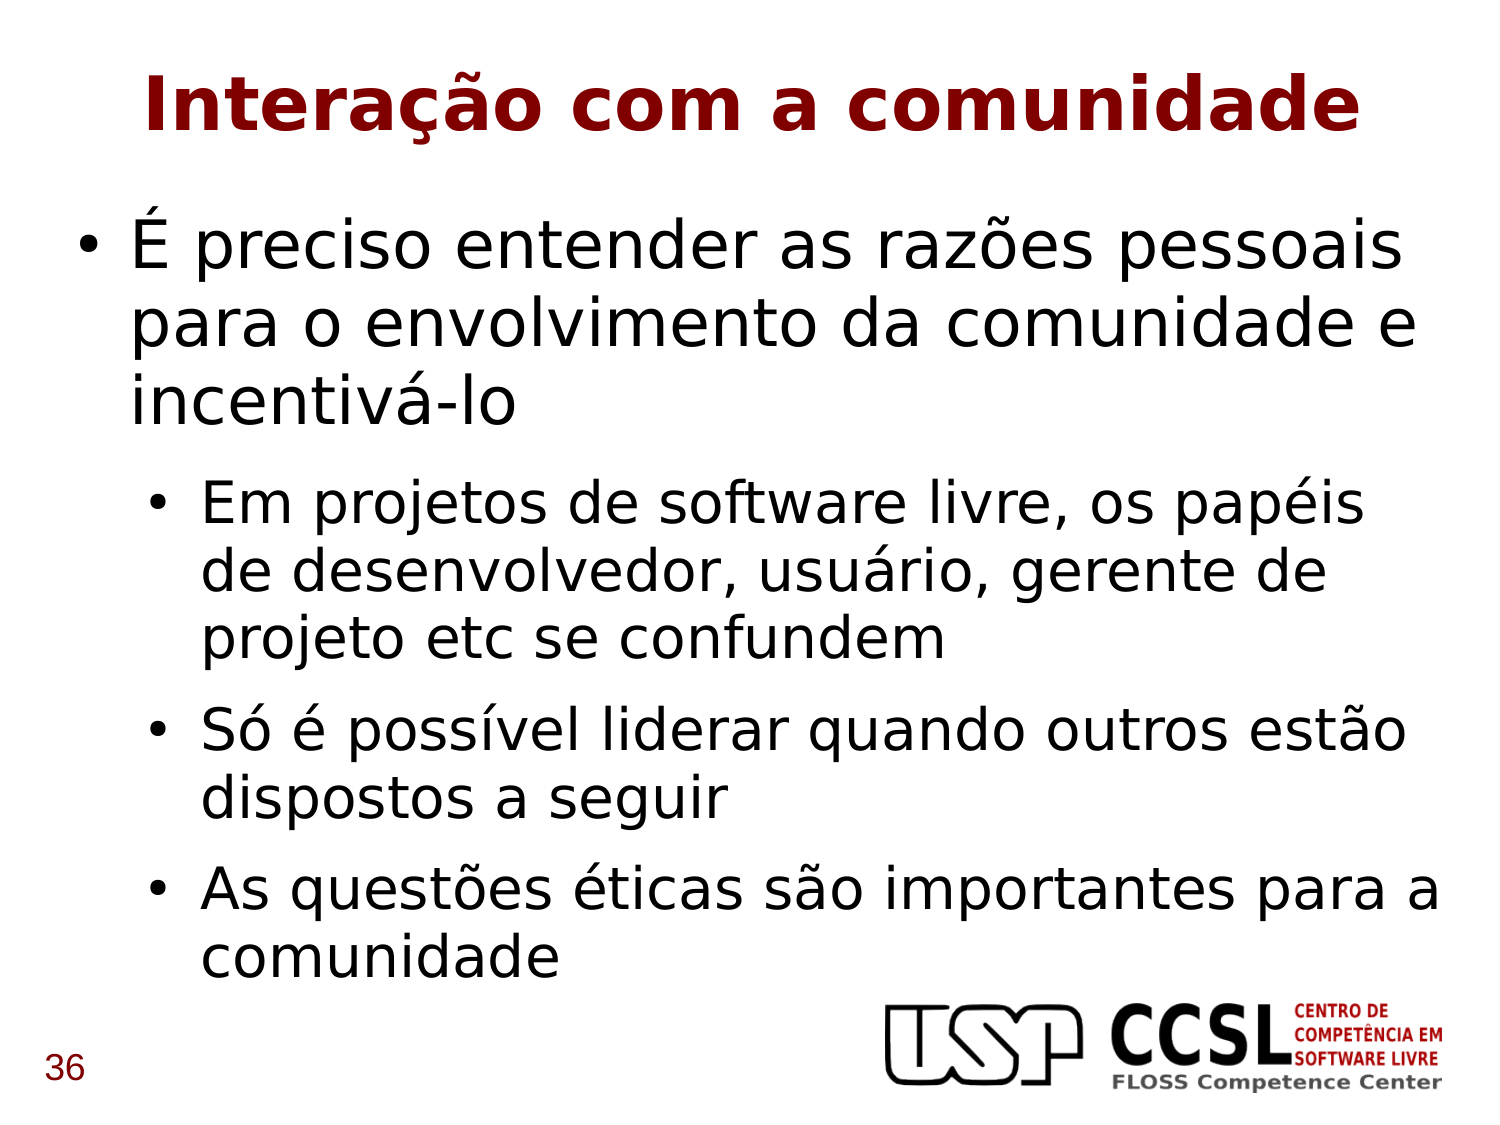

# Interação com a comunidade
É preciso entender as razões pessoais para o envolvimento da comunidade e incentivá-lo
Em projetos de software livre, os papéis de desenvolvedor, usuário, gerente de projeto etc se confundem
Só é possível liderar quando outros estão dispostos a seguir
As questões éticas são importantes para a comunidade